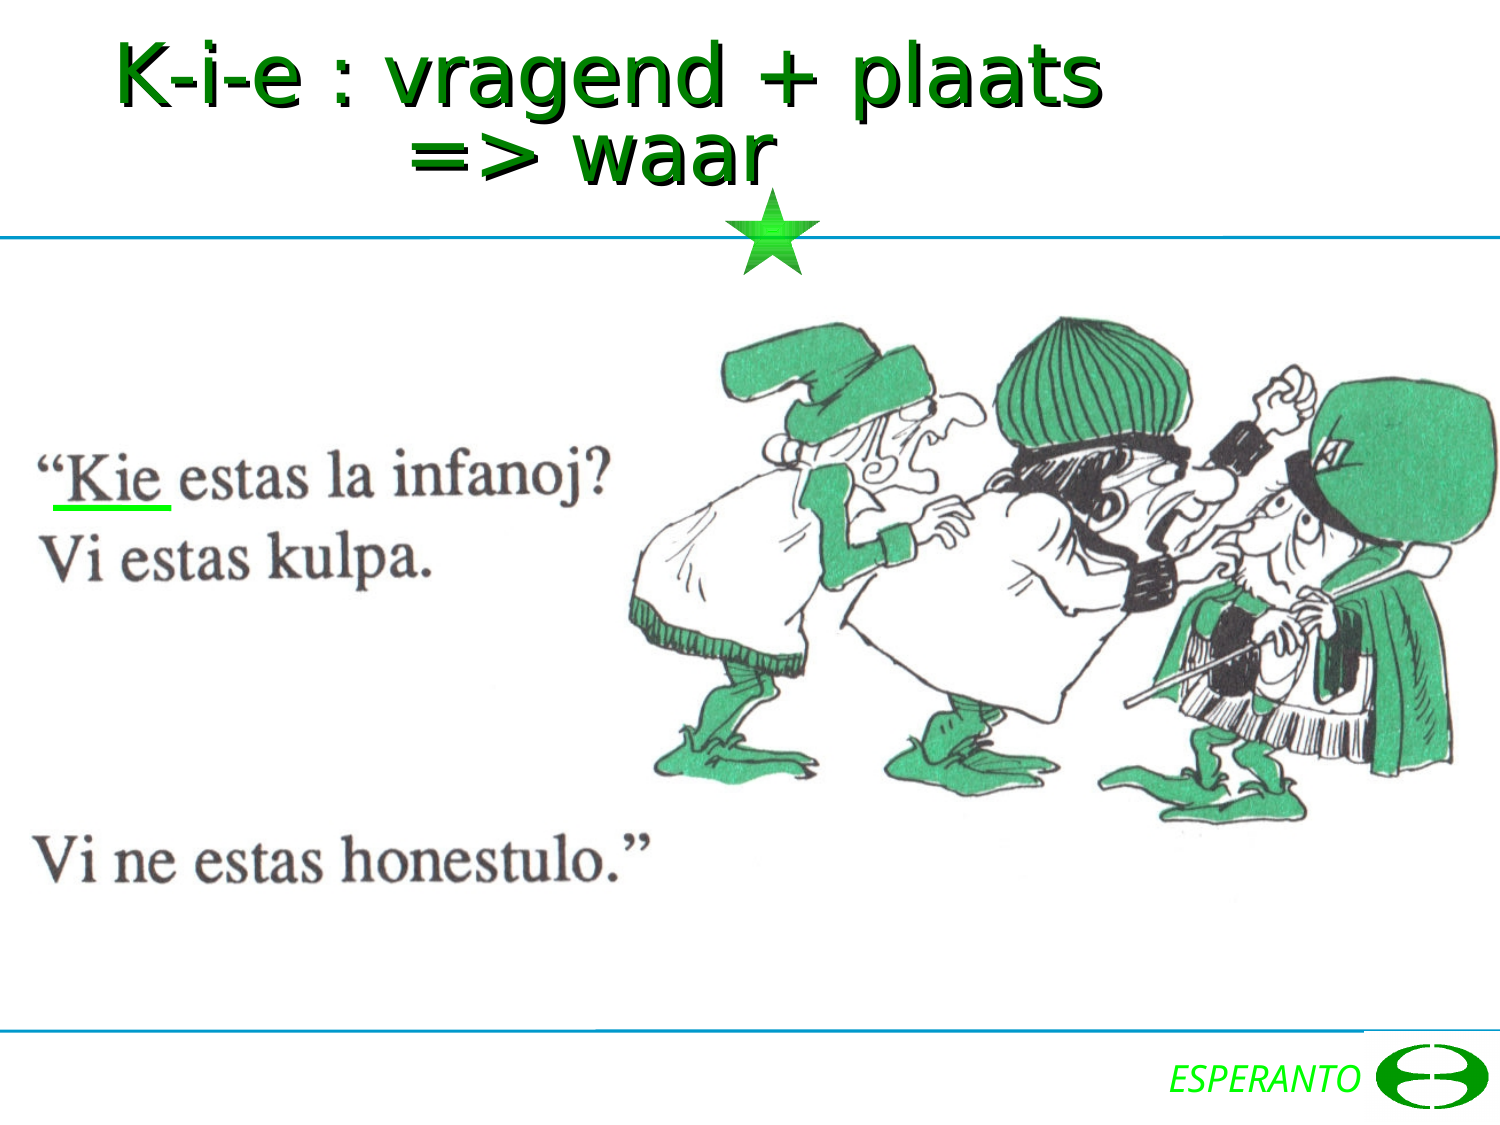

# K-i-e : vragend + plaats => waar